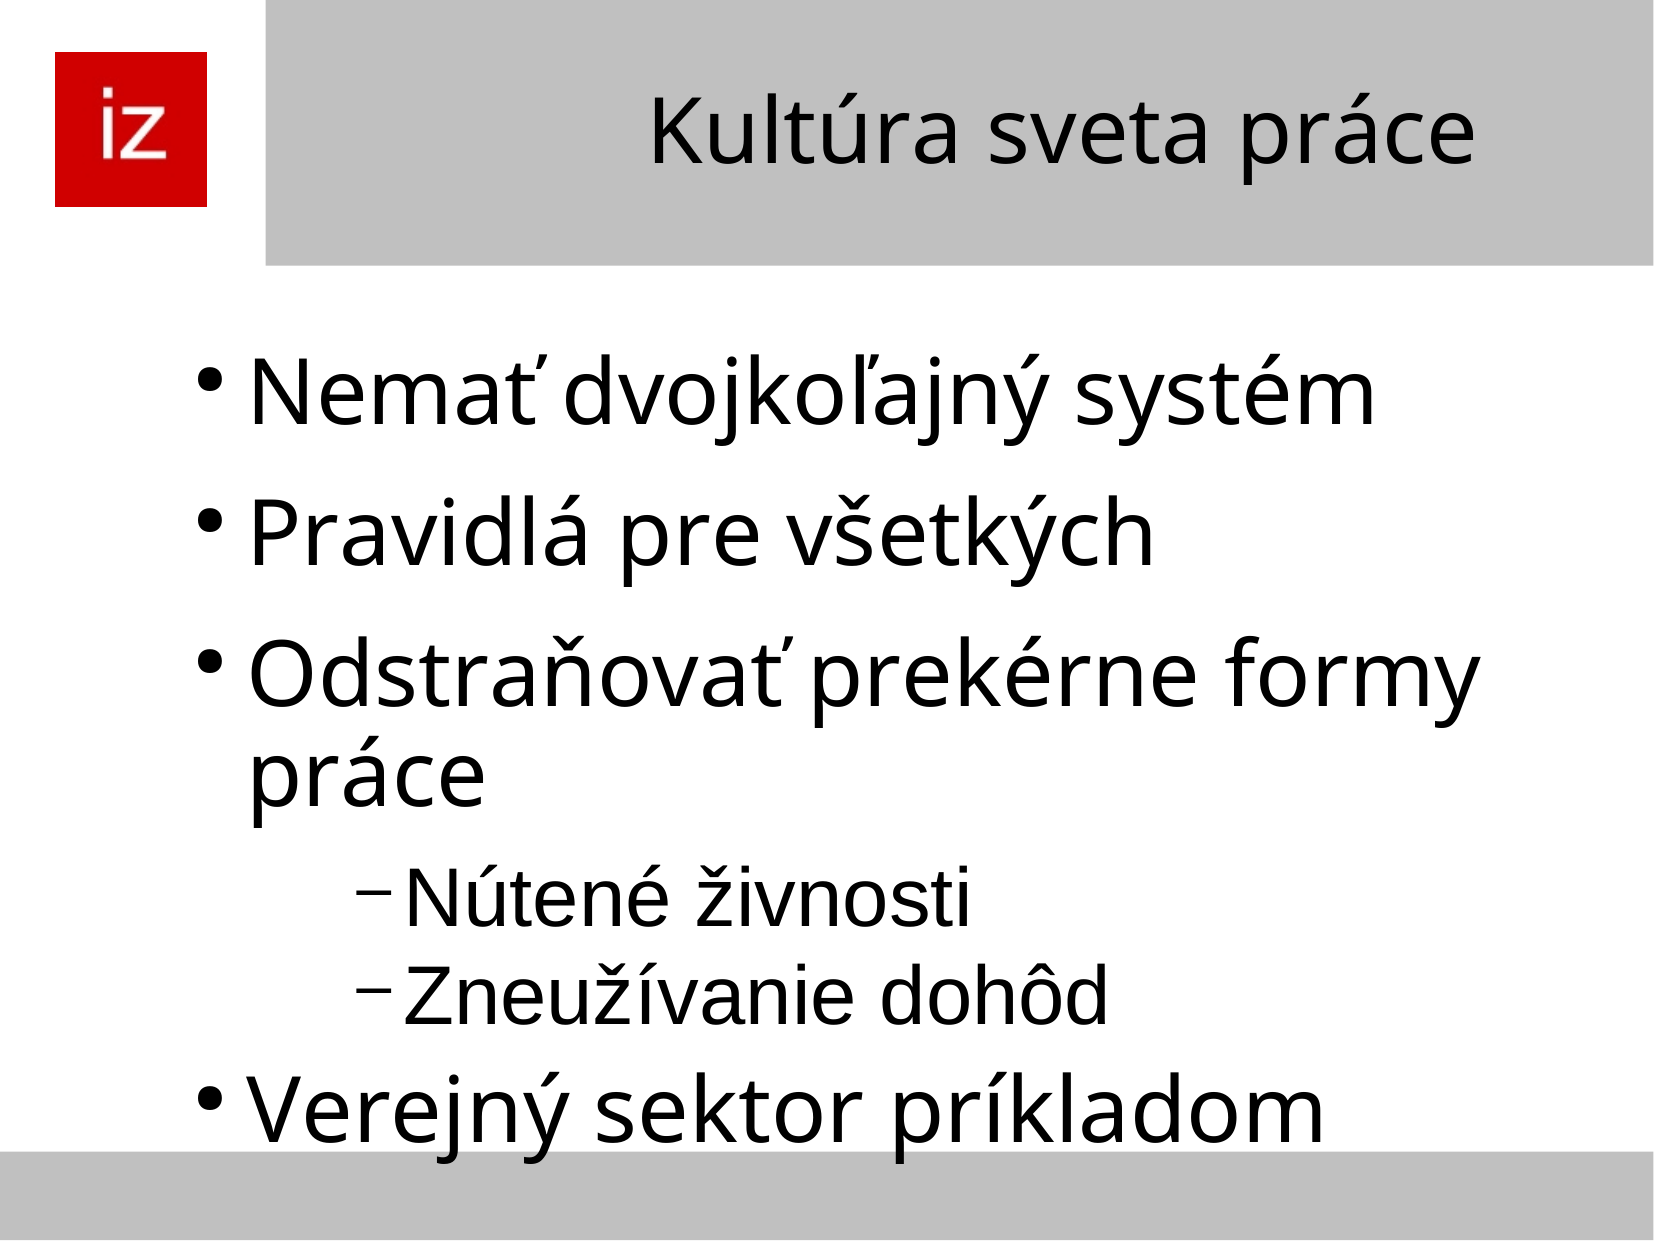

# Kultúra sveta práce
Nemať dvojkoľajný systém
Pravidlá pre všetkých
Odstraňovať prekérne formy práce
Nútené živnosti
Zneužívanie dohôd
Verejný sektor príkladom